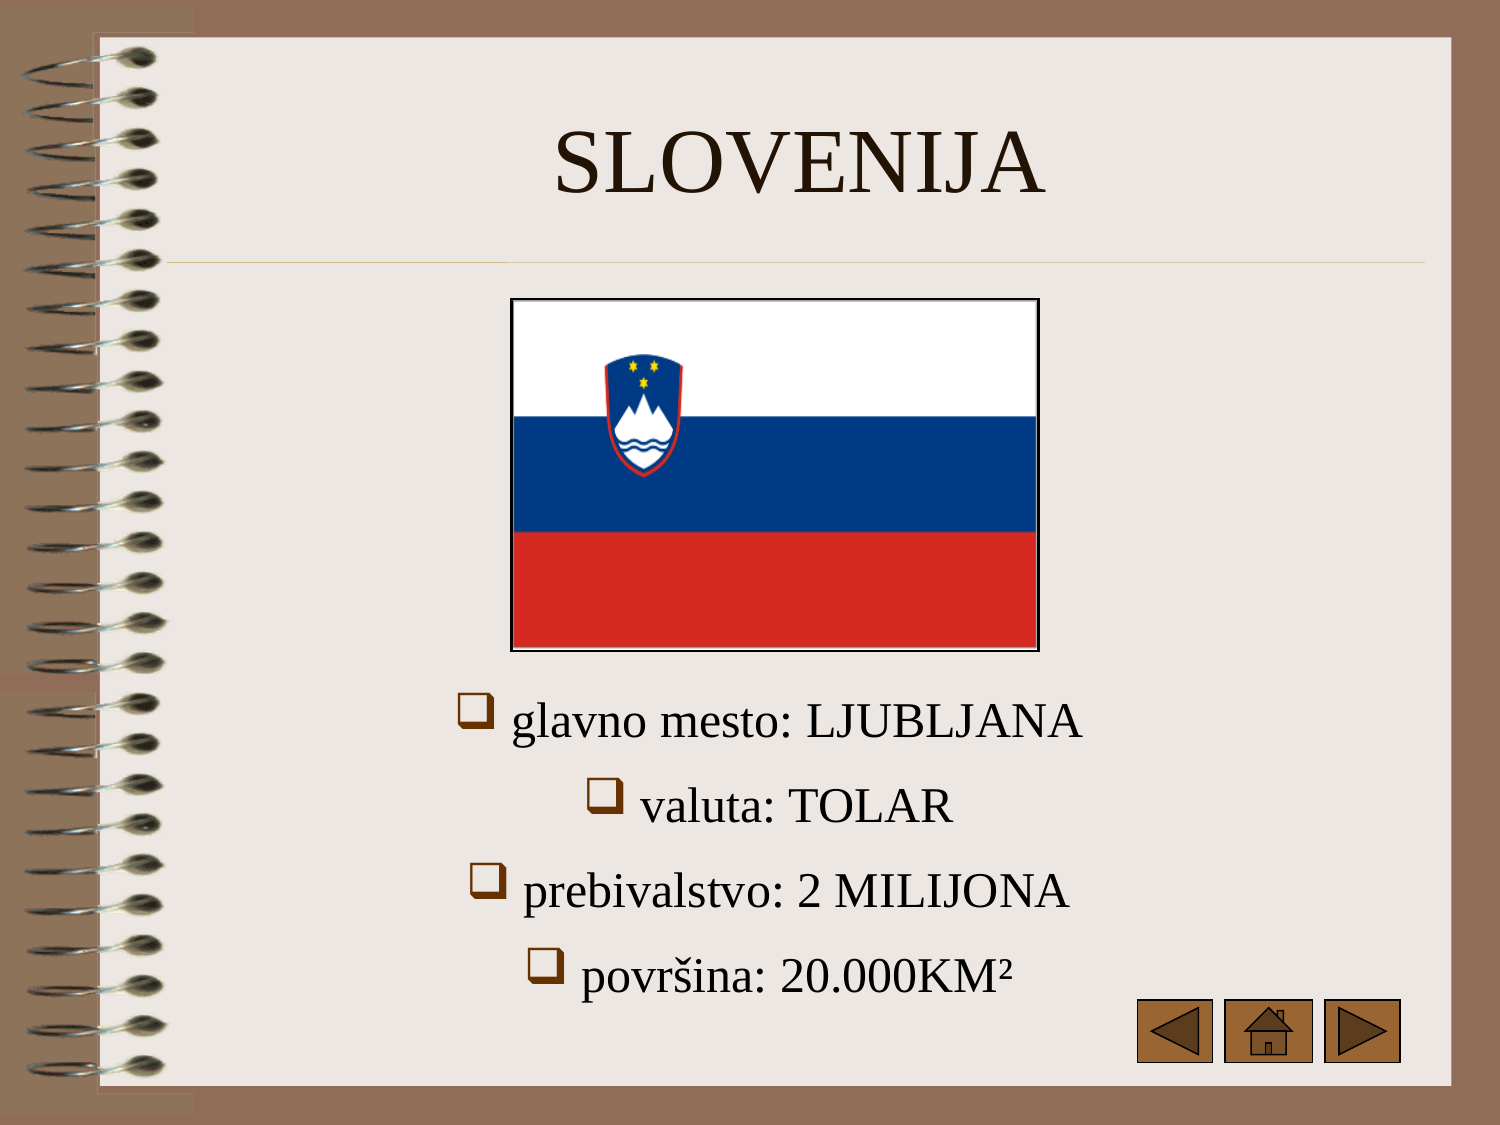

# SLOVENIJA
 glavno mesto: LJUBLJANA
 valuta: TOLAR
 prebivalstvo: 2 MILIJONA
 površina: 20.000KM²